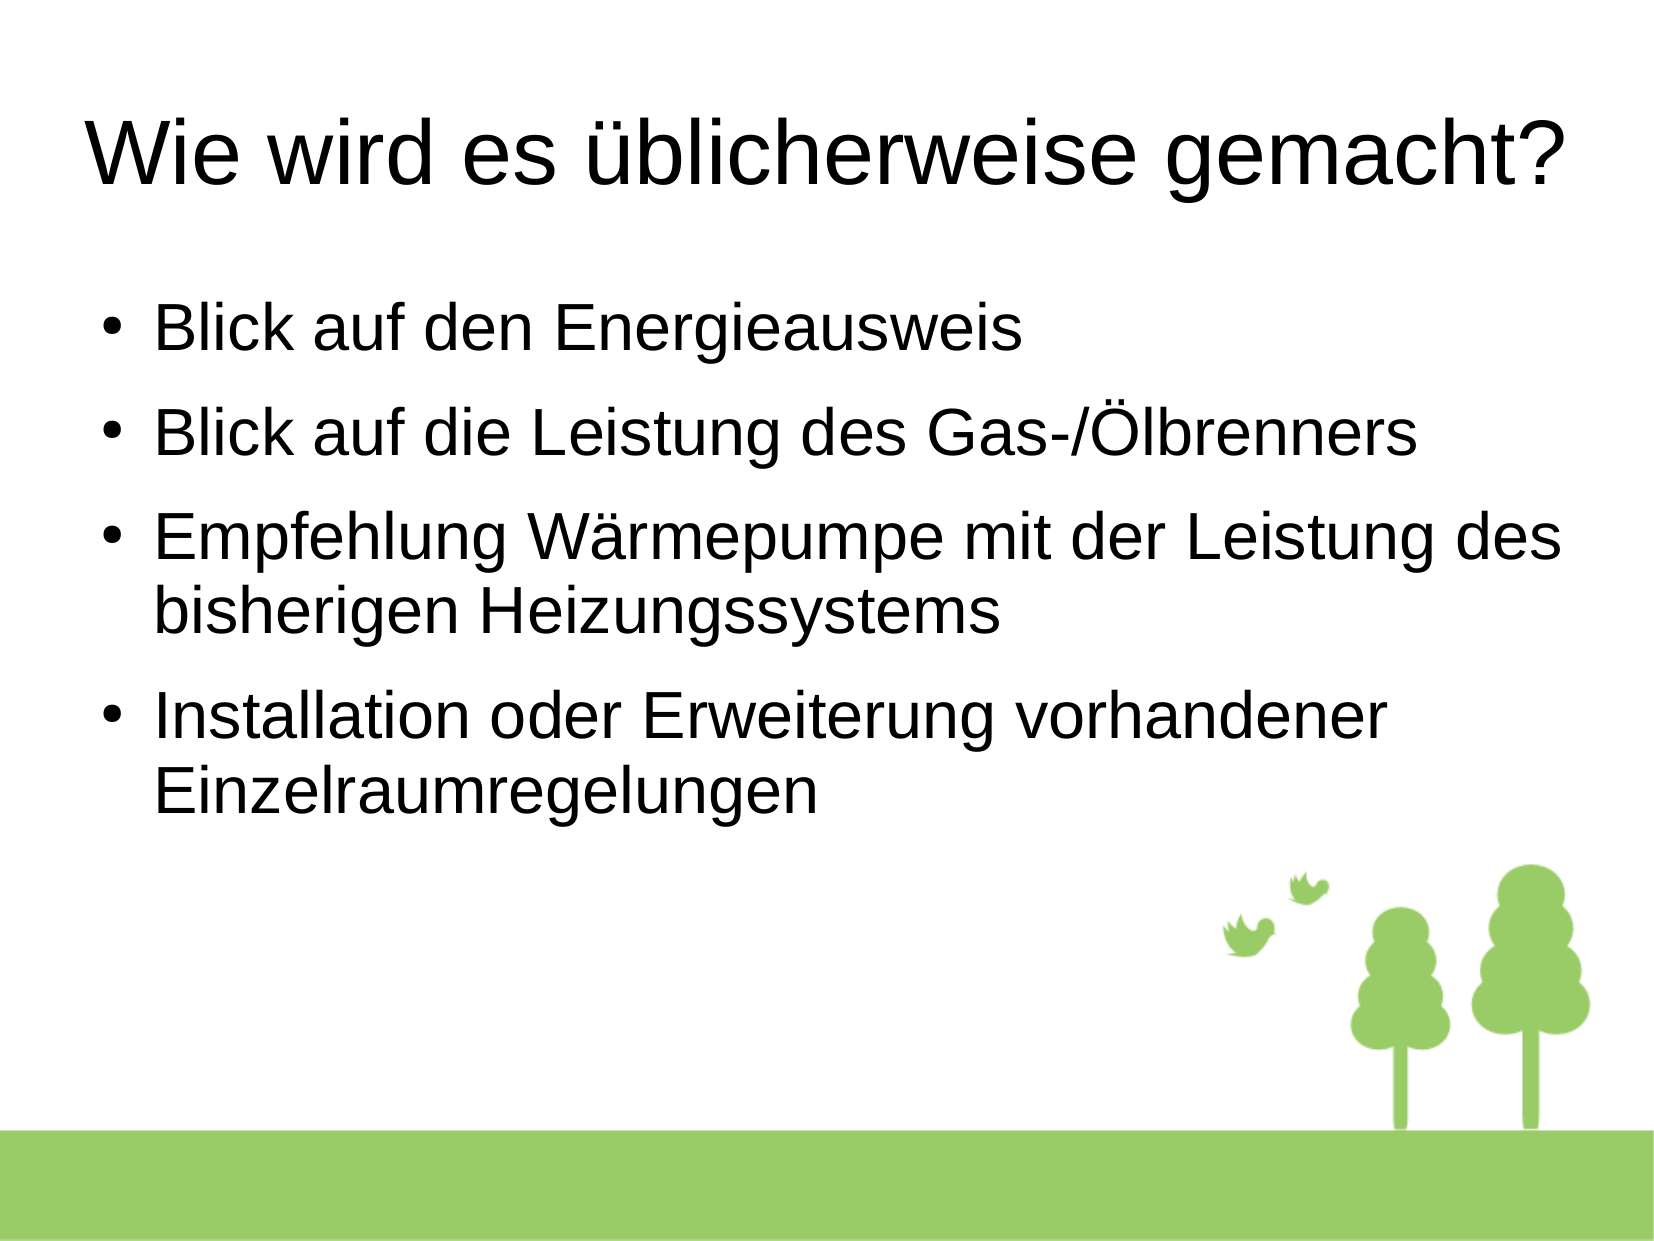

# Wie wird es üblicherweise gemacht?
Blick auf den Energieausweis
Blick auf die Leistung des Gas-/Ölbrenners
Empfehlung Wärmepumpe mit der Leistung des bisherigen Heizungssystems
Installation oder Erweiterung vorhandener Einzelraumregelungen